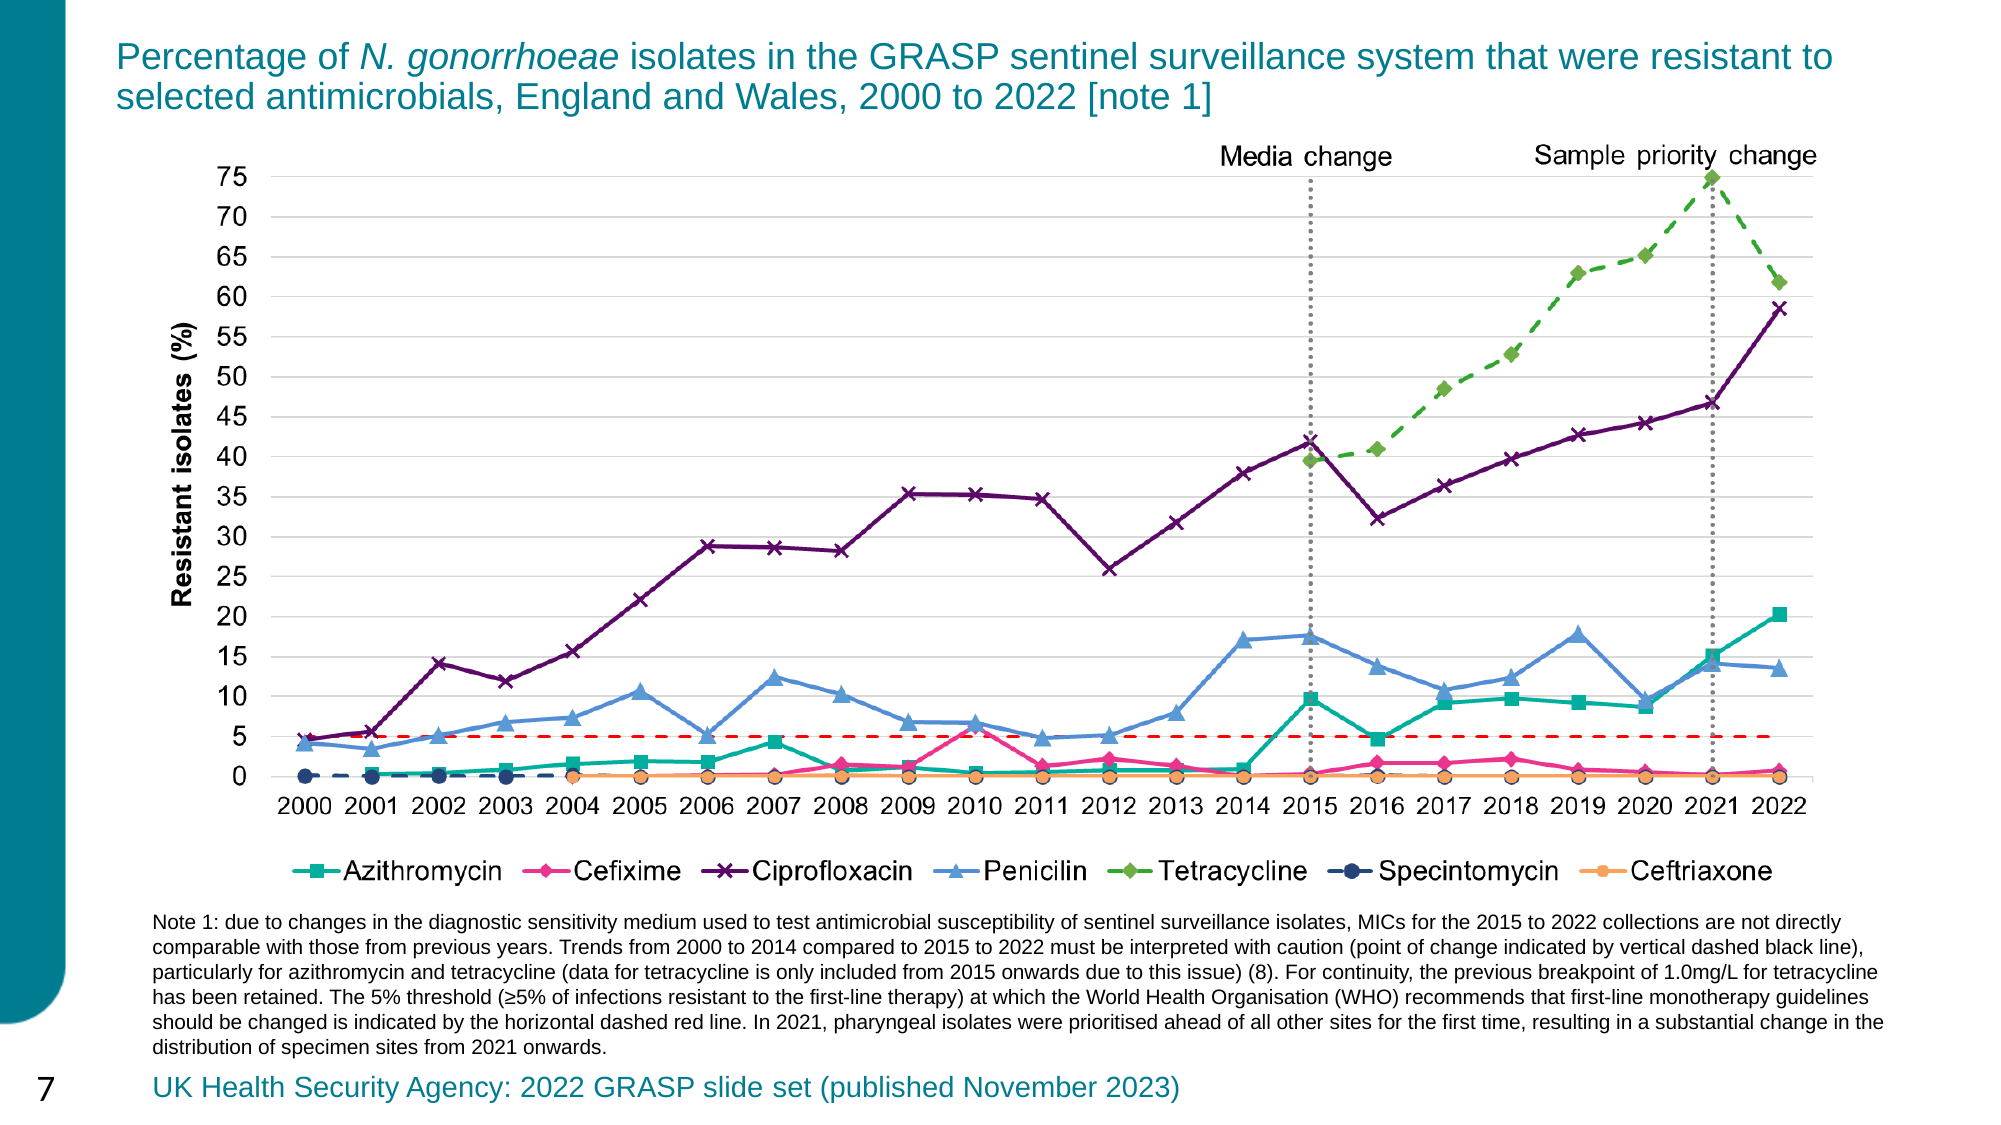

# Percentage of N. gonorrhoeae isolates in the GRASP sentinel surveillance system that were resistant to selected antimicrobials, England and Wales, 2000 to 2022 [note 1]
Note 1: due to changes in the diagnostic sensitivity medium used to test antimicrobial susceptibility of sentinel surveillance isolates, MICs for the 2015 to 2022 collections are not directly comparable with those from previous years. Trends from 2000 to 2014 compared to 2015 to 2022 must be interpreted with caution (point of change indicated by vertical dashed black line), particularly for azithromycin and tetracycline (data for tetracycline is only included from 2015 onwards due to this issue) (8). For continuity, the previous breakpoint of 1.0mg/L for tetracycline has been retained. The 5% threshold (≥5% of infections resistant to the first-line therapy) at which the World Health Organisation (WHO) recommends that first-line monotherapy guidelines should be changed is indicated by the horizontal dashed red line. In 2021, pharyngeal isolates were prioritised ahead of all other sites for the first time, resulting in a substantial change in the distribution of specimen sites from 2021 onwards.
7
UK Health Security Agency: 2022 GRASP slide set (published November 2023)